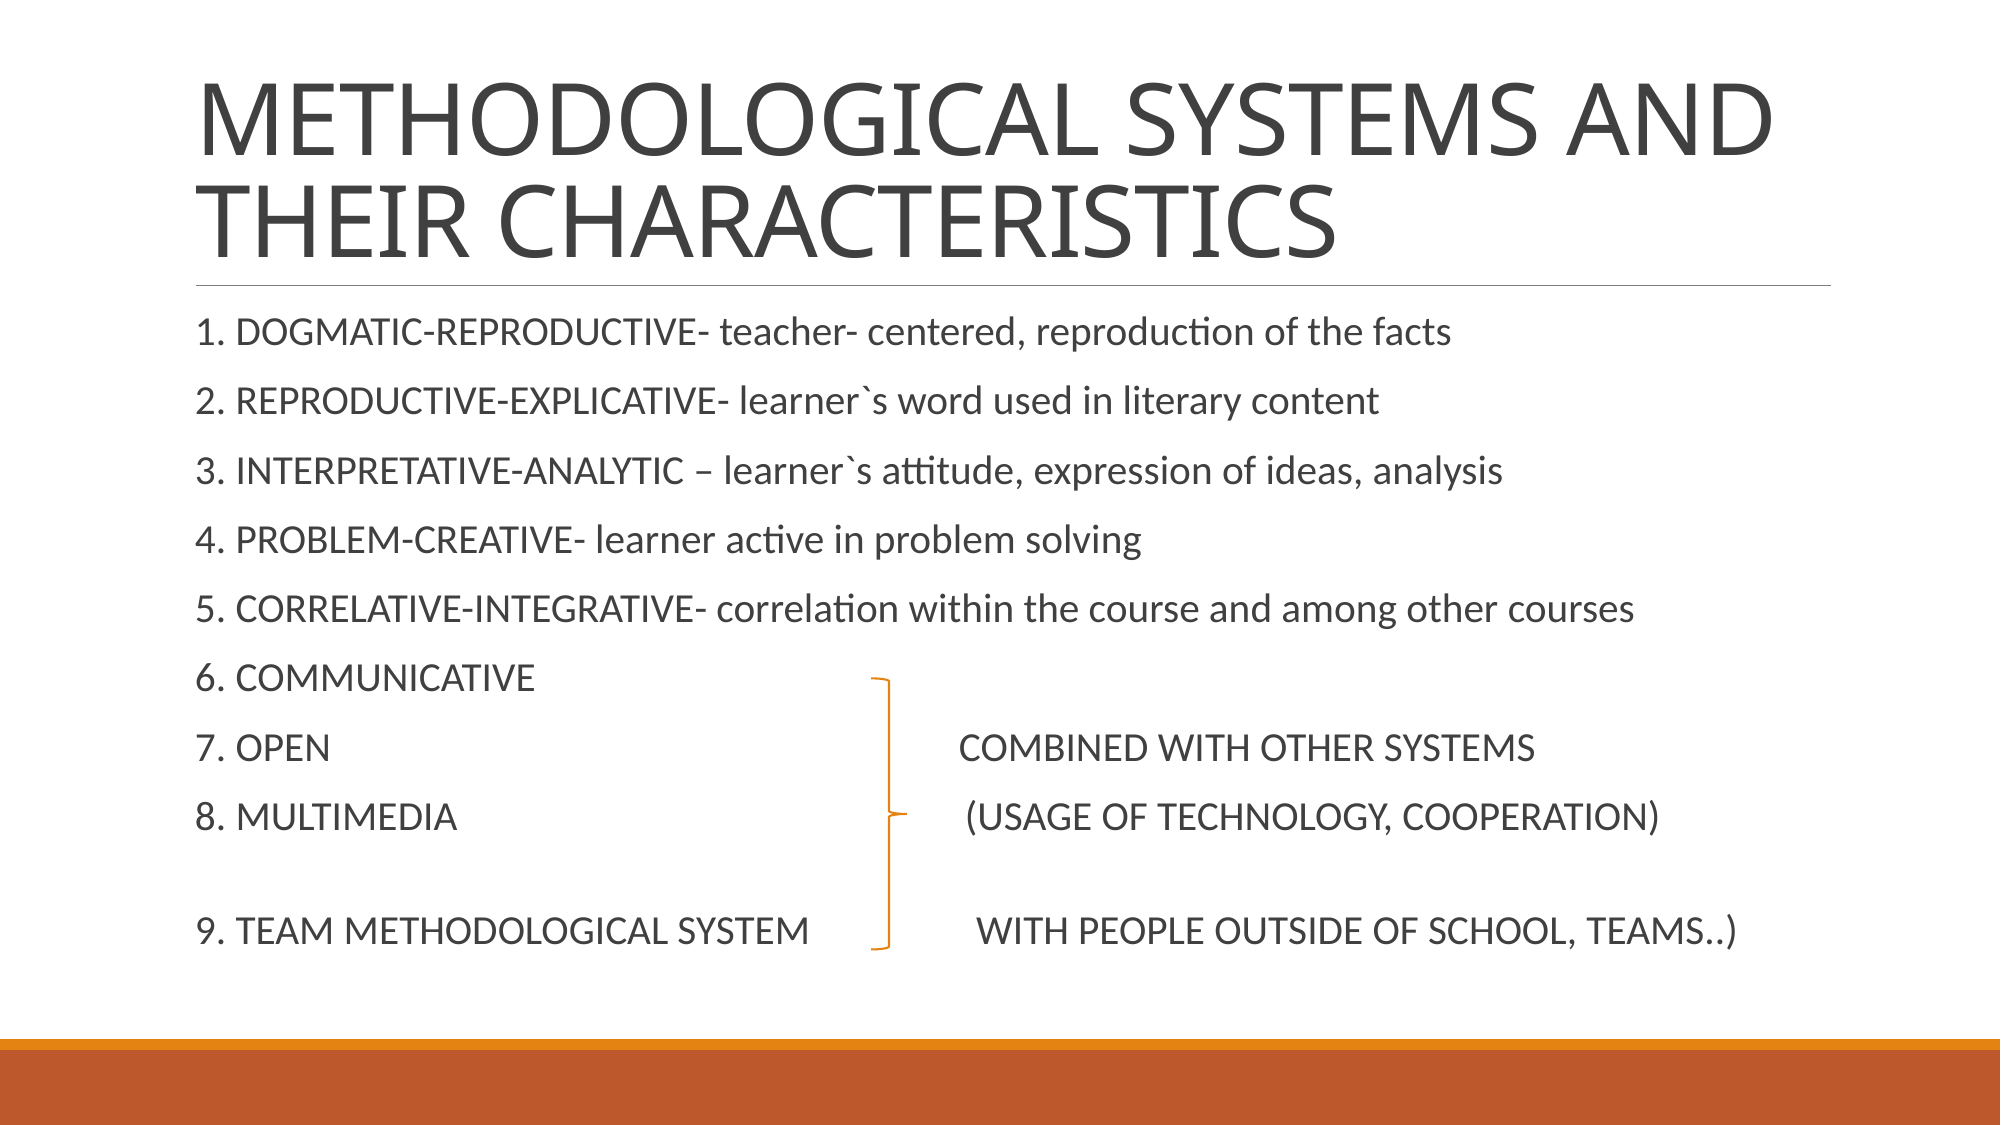

# METHODOLOGICAL SYSTEMS AND THEIR CHARACTERISTICS
1. DOGMATIC-REPRODUCTIVE- teacher- centered, reproduction of the facts
2. REPRODUCTIVE-EXPLICATIVE- learner`s word used in literary content
3. INTERPRETATIVE-ANALYTIC – learner`s attitude, expression of ideas, analysis
4. PROBLEM-CREATIVE- learner active in problem solving
5. CORRELATIVE-INTEGRATIVE- correlation within the course and among other courses
6. COMMUNICATIVE
7. OPEN COMBINED WITH OTHER SYSTEMS
8. MULTIMEDIA (USAGE OF TECHNOLOGY, COOPERATION)
9. TEAM METHODOLOGICAL SYSTEM WITH PEOPLE OUTSIDE OF SCHOOL, TEAMS..)